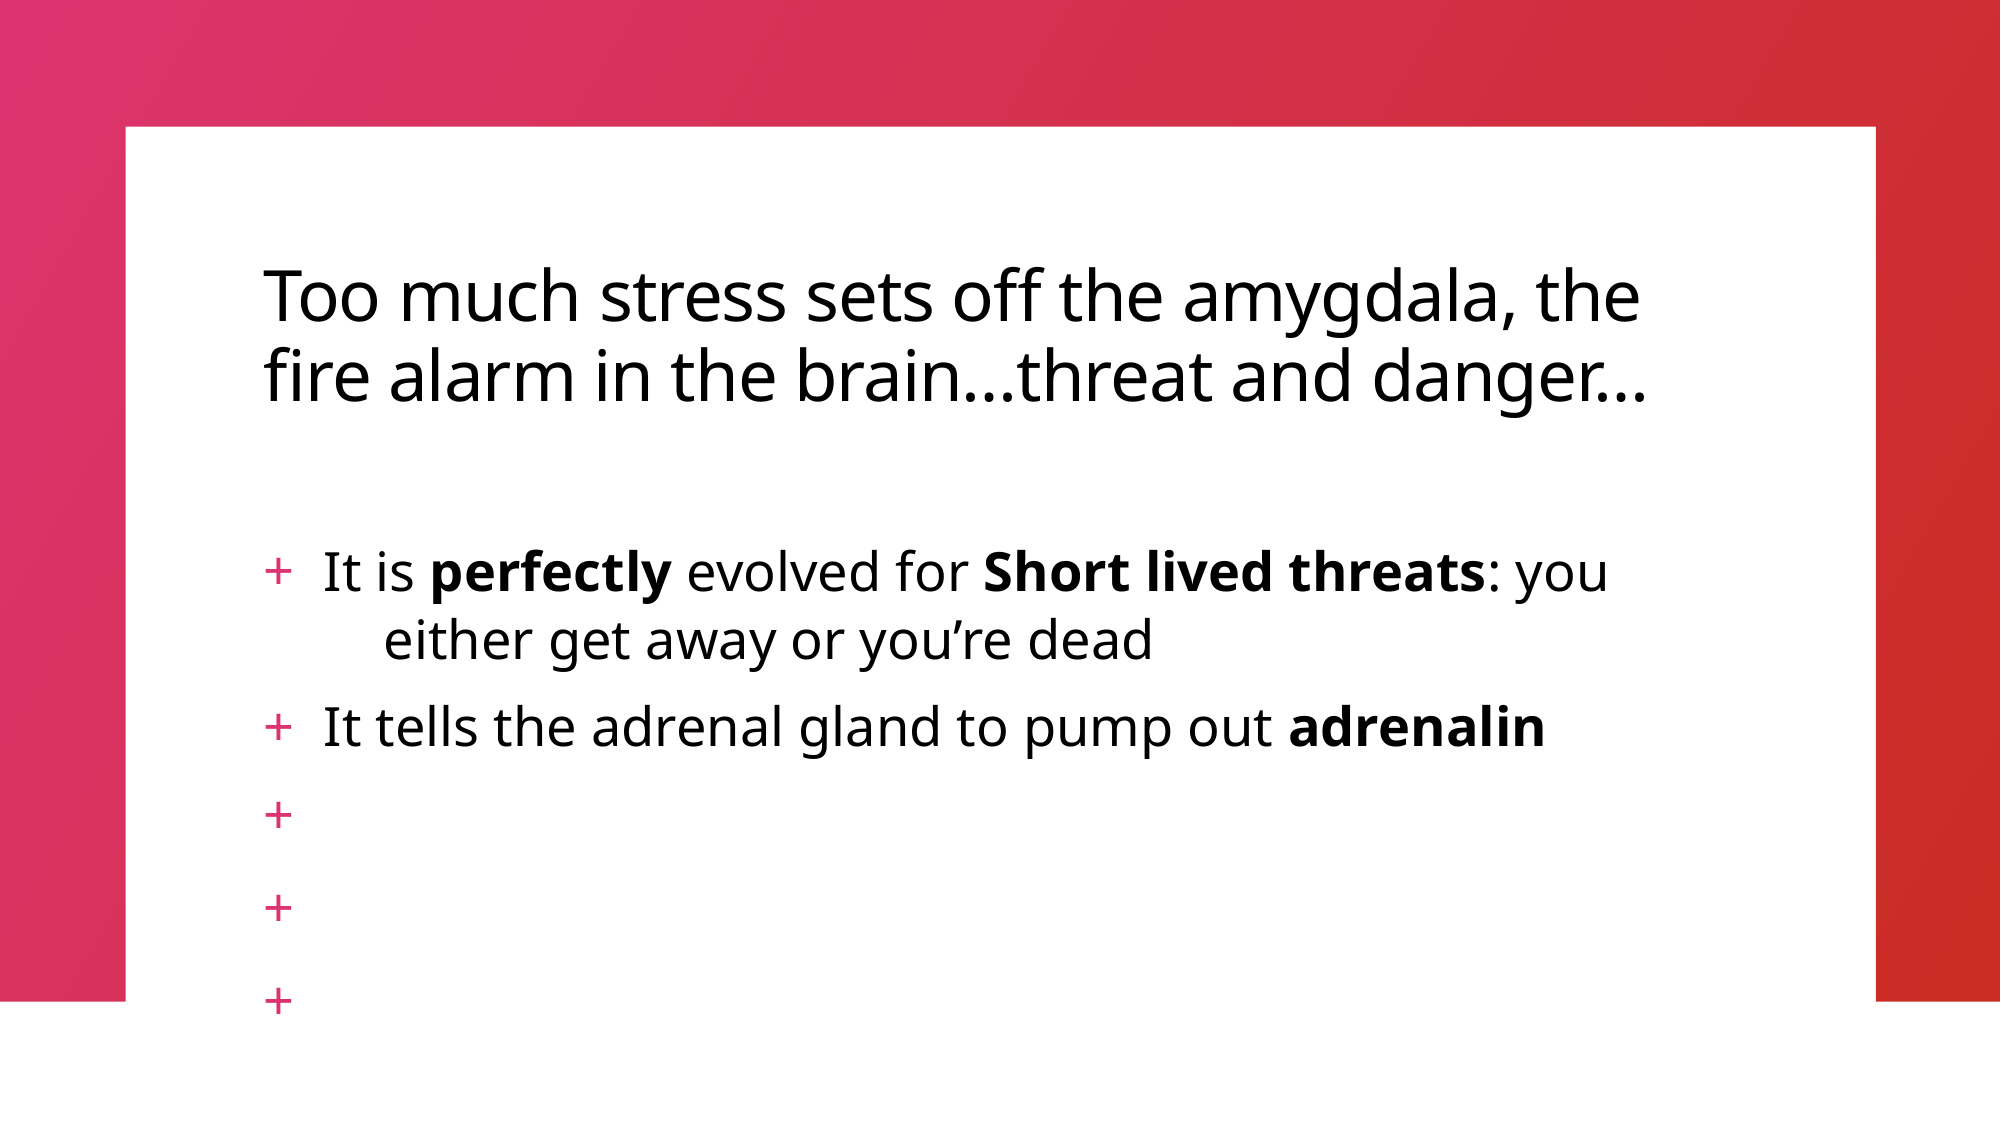

# Too much stress sets off the amygdala, the fire alarm in the brain…threat and danger…
It is perfectly evolved for Short lived threats: you either get away or you’re dead
It tells the adrenal gland to pump out adrenalin